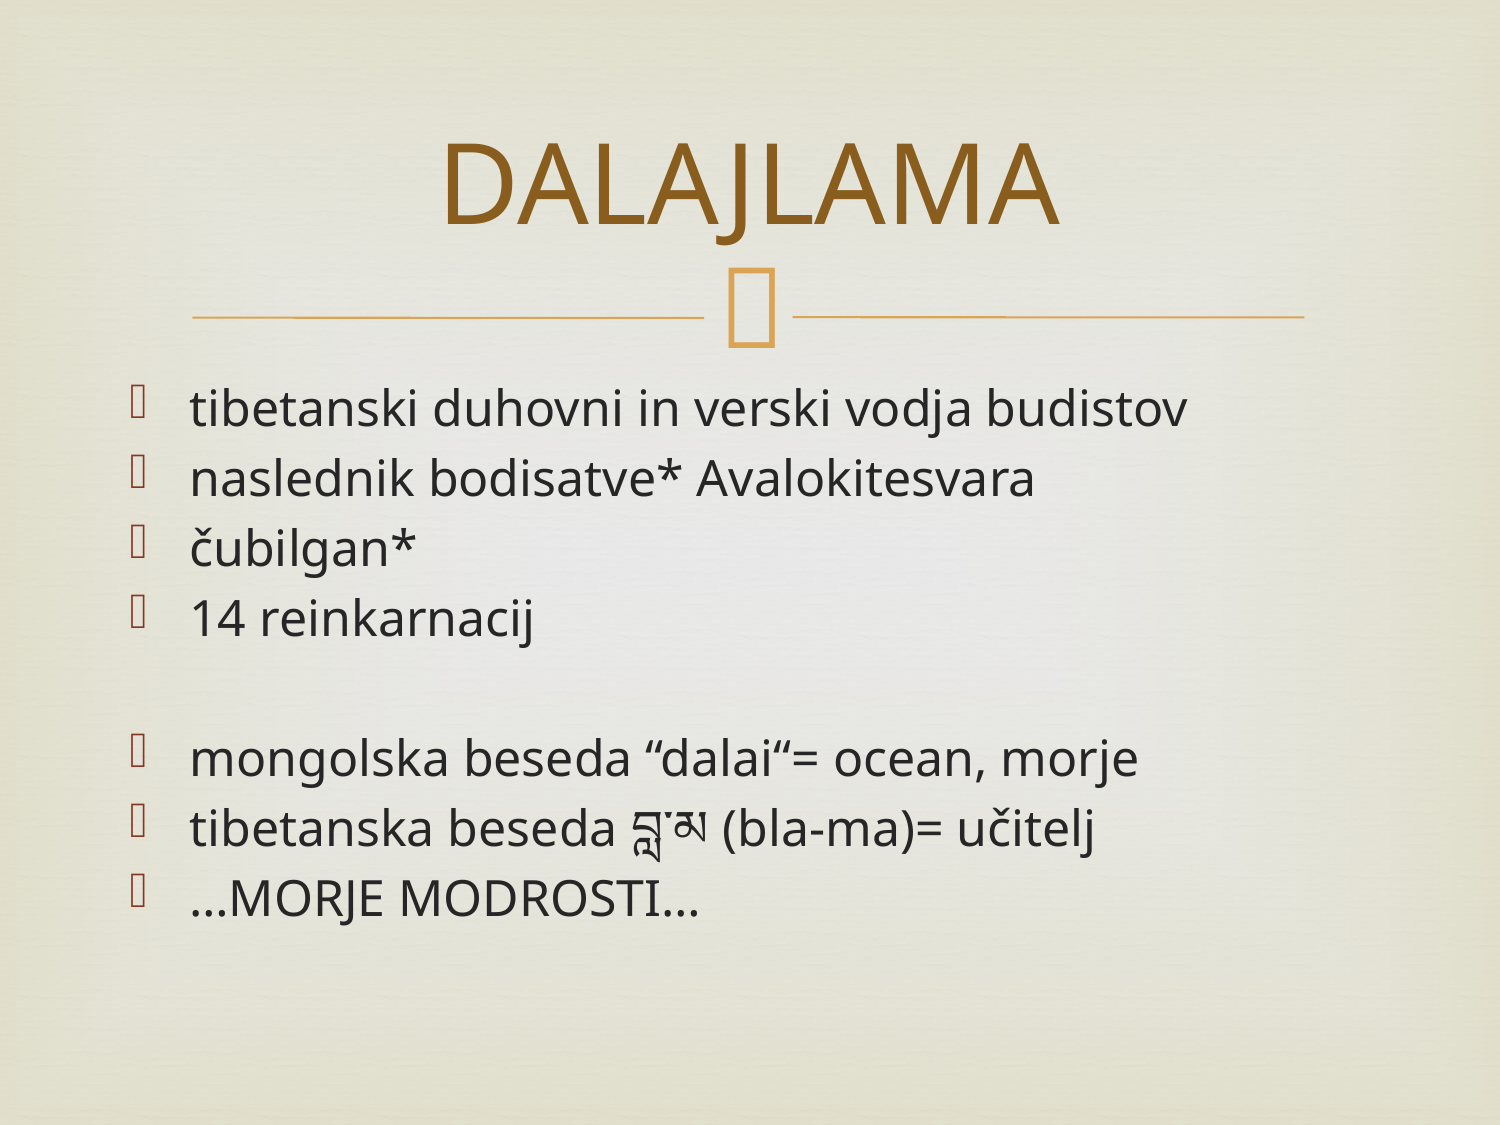

DALAJLAMA
# tibetanski duhovni in verski vodja budistov
naslednik bodisatve* Avalokitesvara
čubilgan*
14 reinkarnacij
mongolska beseda “dalai“= ocean, morje
tibetanska beseda བླ་མ (bla-ma)= učitelj
…MORJE MODROSTI…